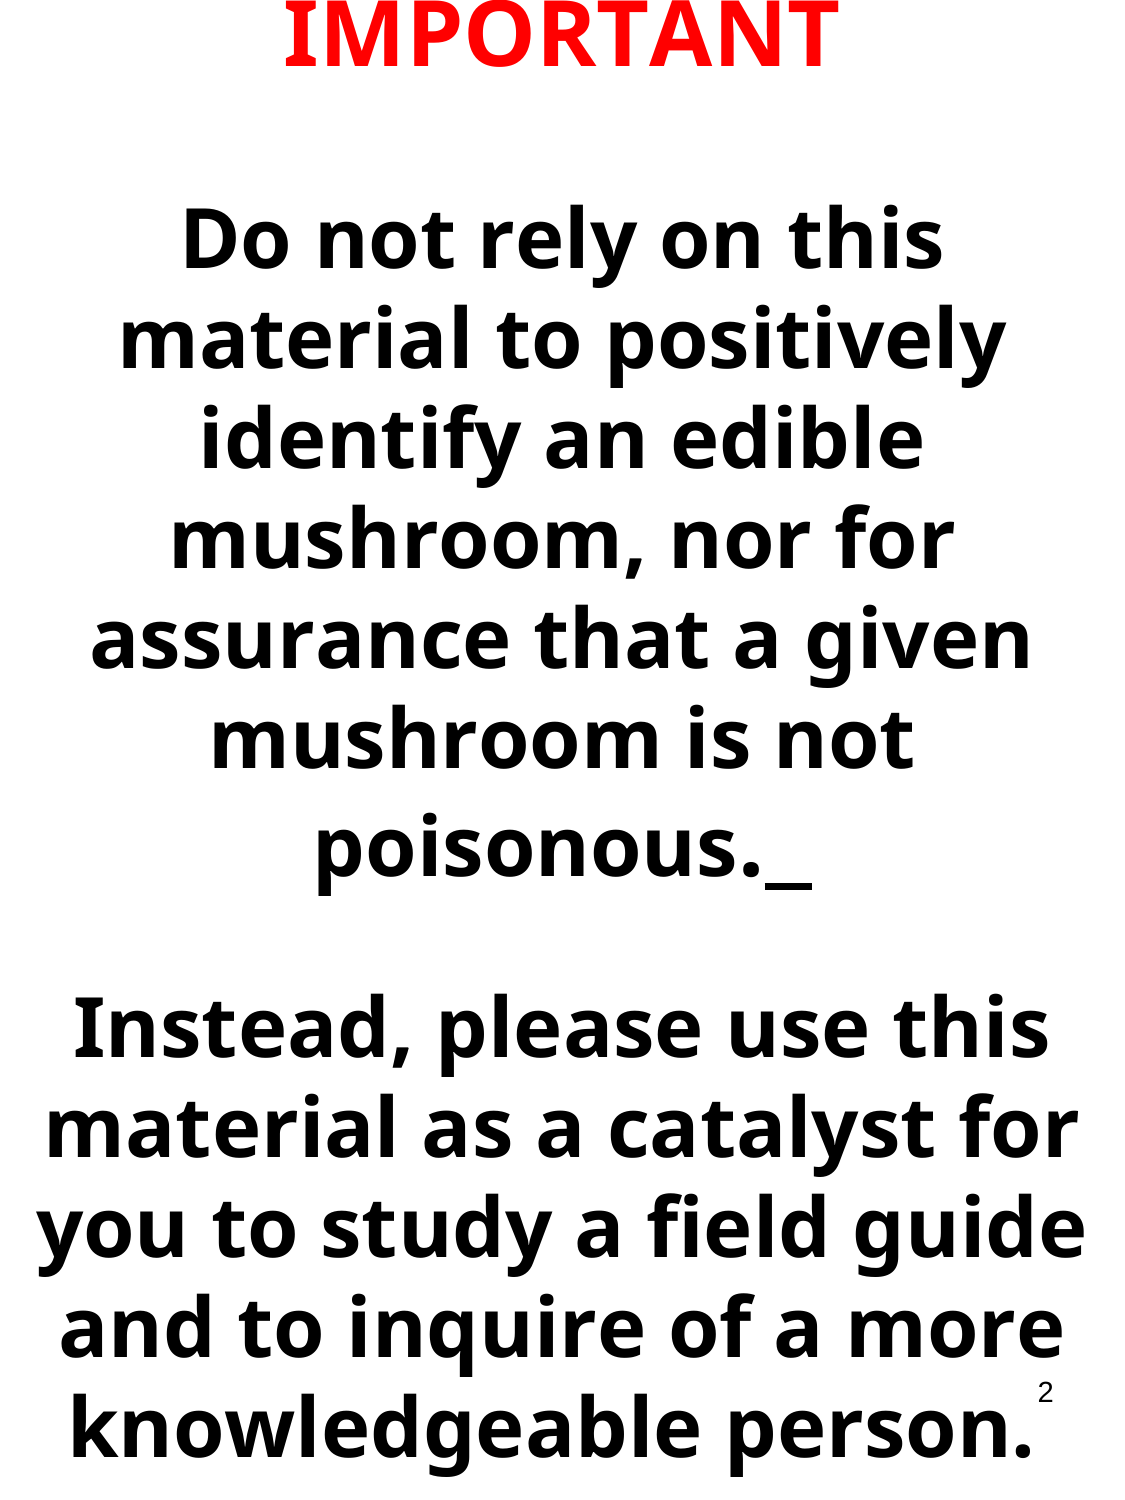

IMPORTANT
Do not rely on this material to positively identify an edible mushroom, nor for assurance that a given mushroom is not poisonous.
Instead, please use this material as a catalyst for you to study a field guide and to inquire of a more knowledgeable person.